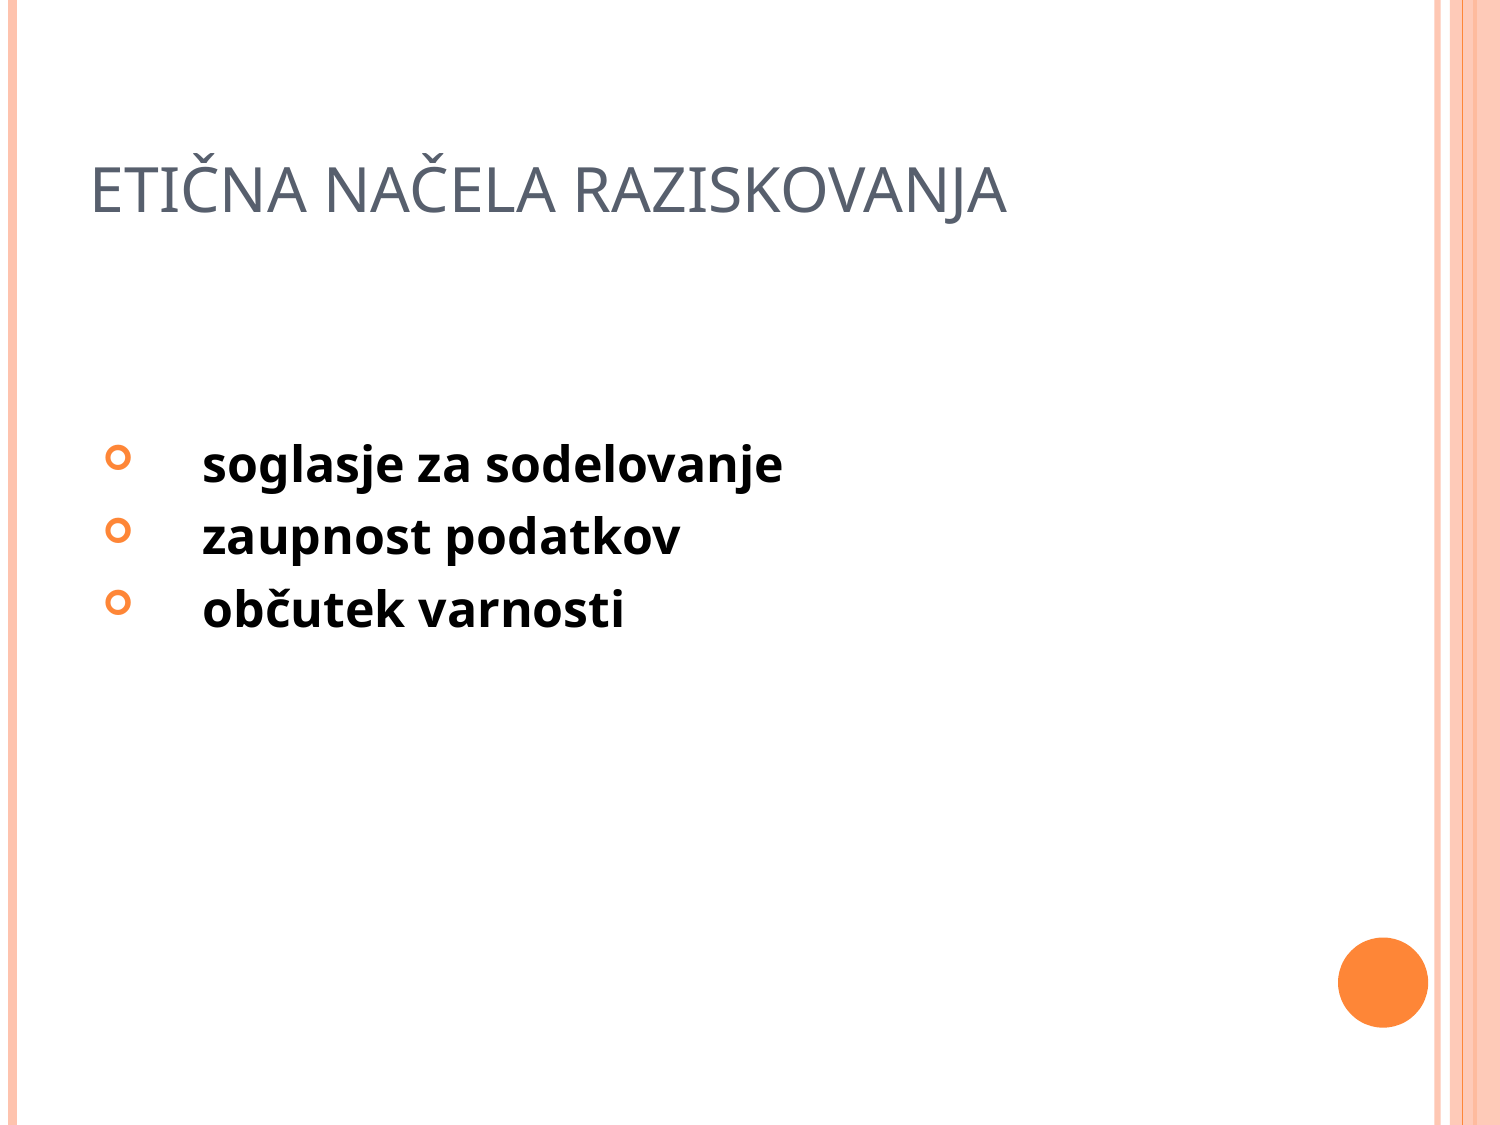

# ETIČNA NAČELA RAZISKOVANJA
soglasje za sodelovanje
zaupnost podatkov
občutek varnosti